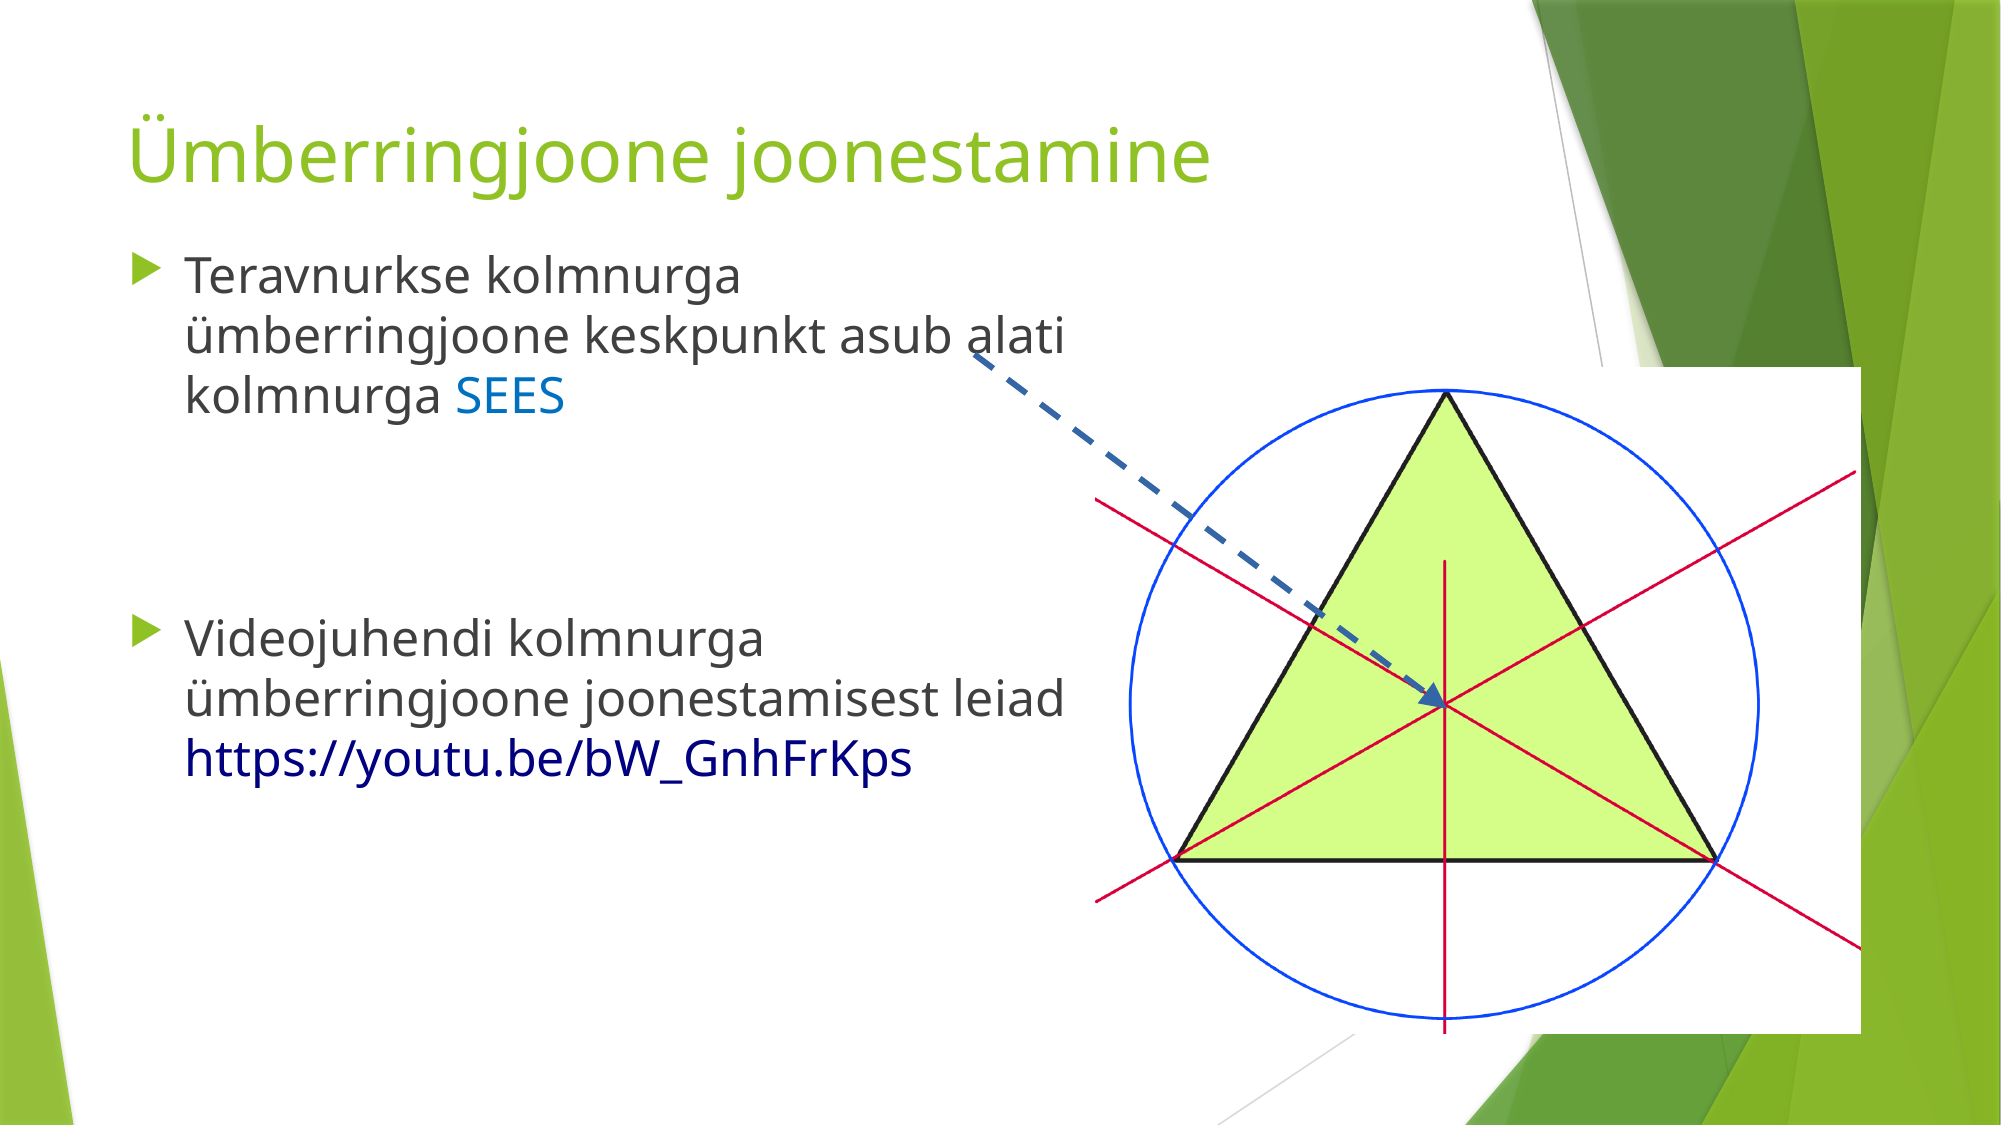

# Ümberringjoone joonestamine
Teravnurkse kolmnurga ümberringjoone keskpunkt asub alati kolmnurga SEES
Videojuhendi kolmnurga ümberringjoone joonestamisest leiad https://youtu.be/bW_GnhFrKps